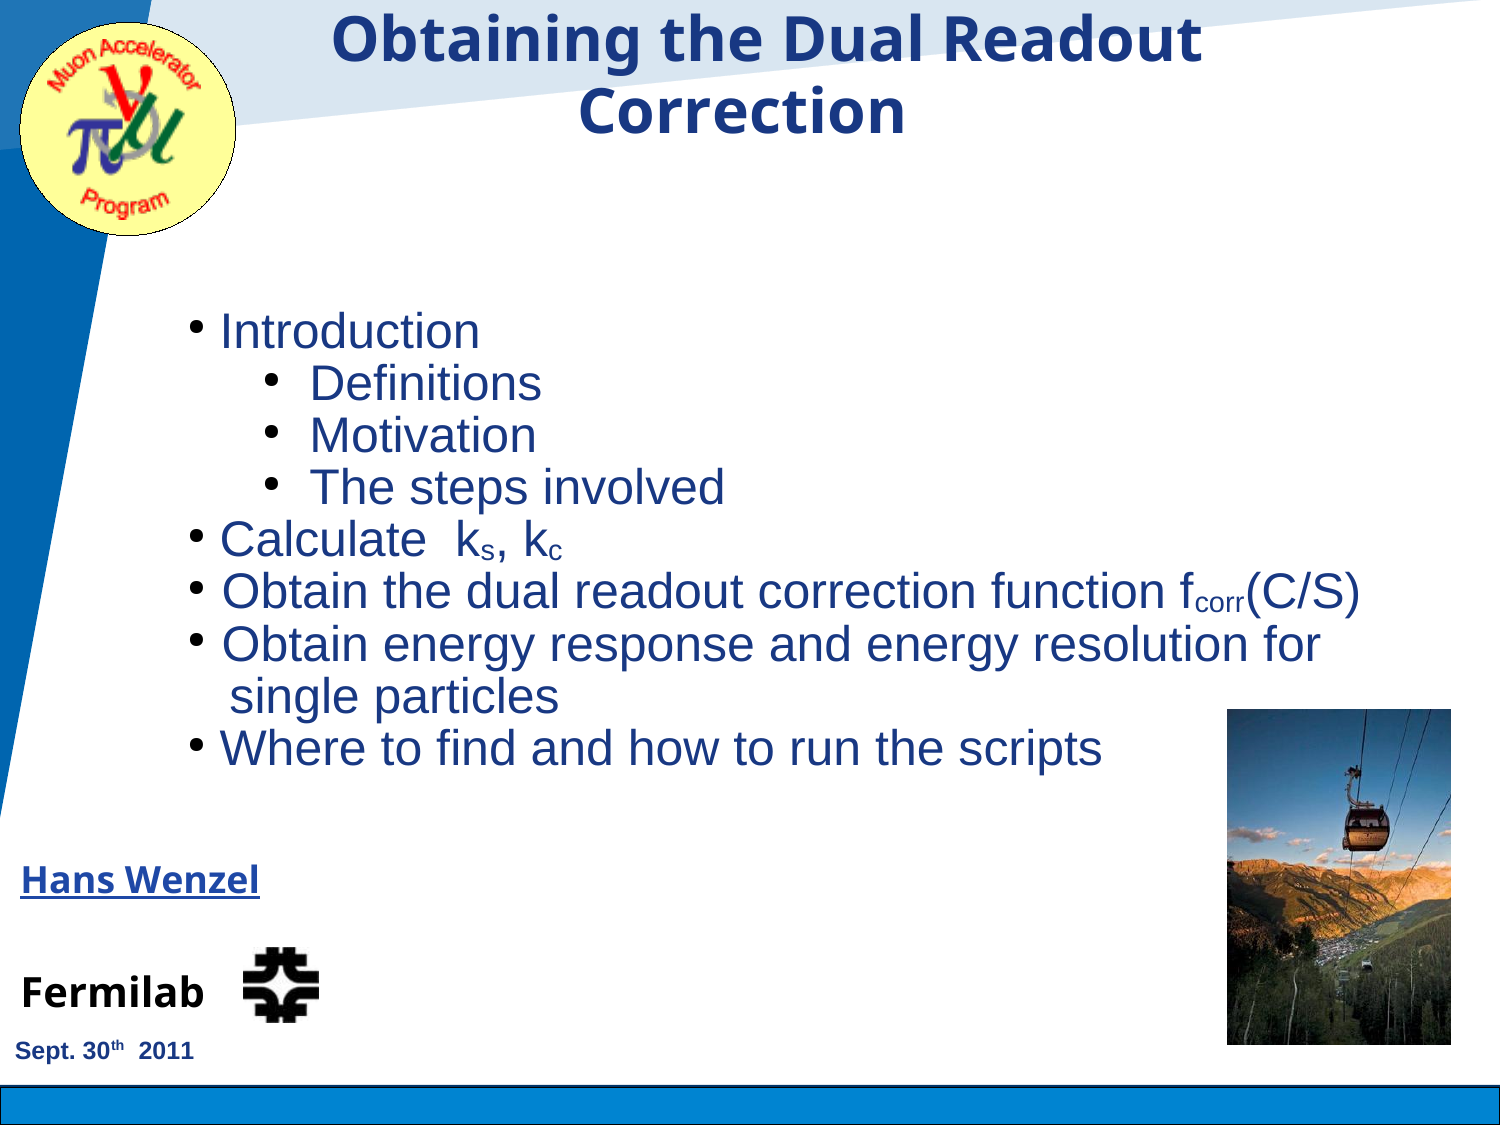

# Obtaining the Dual Readout Correction
 Introduction
Definitions
Motivation
The steps involved
 Calculate ks, kc
 Obtain the dual readout correction function fcorr(C/S)
 Obtain energy response and energy resolution for single particles
 Where to find and how to run the scripts
Hans Wenzel
Fermilab
Sept. 30th 2011